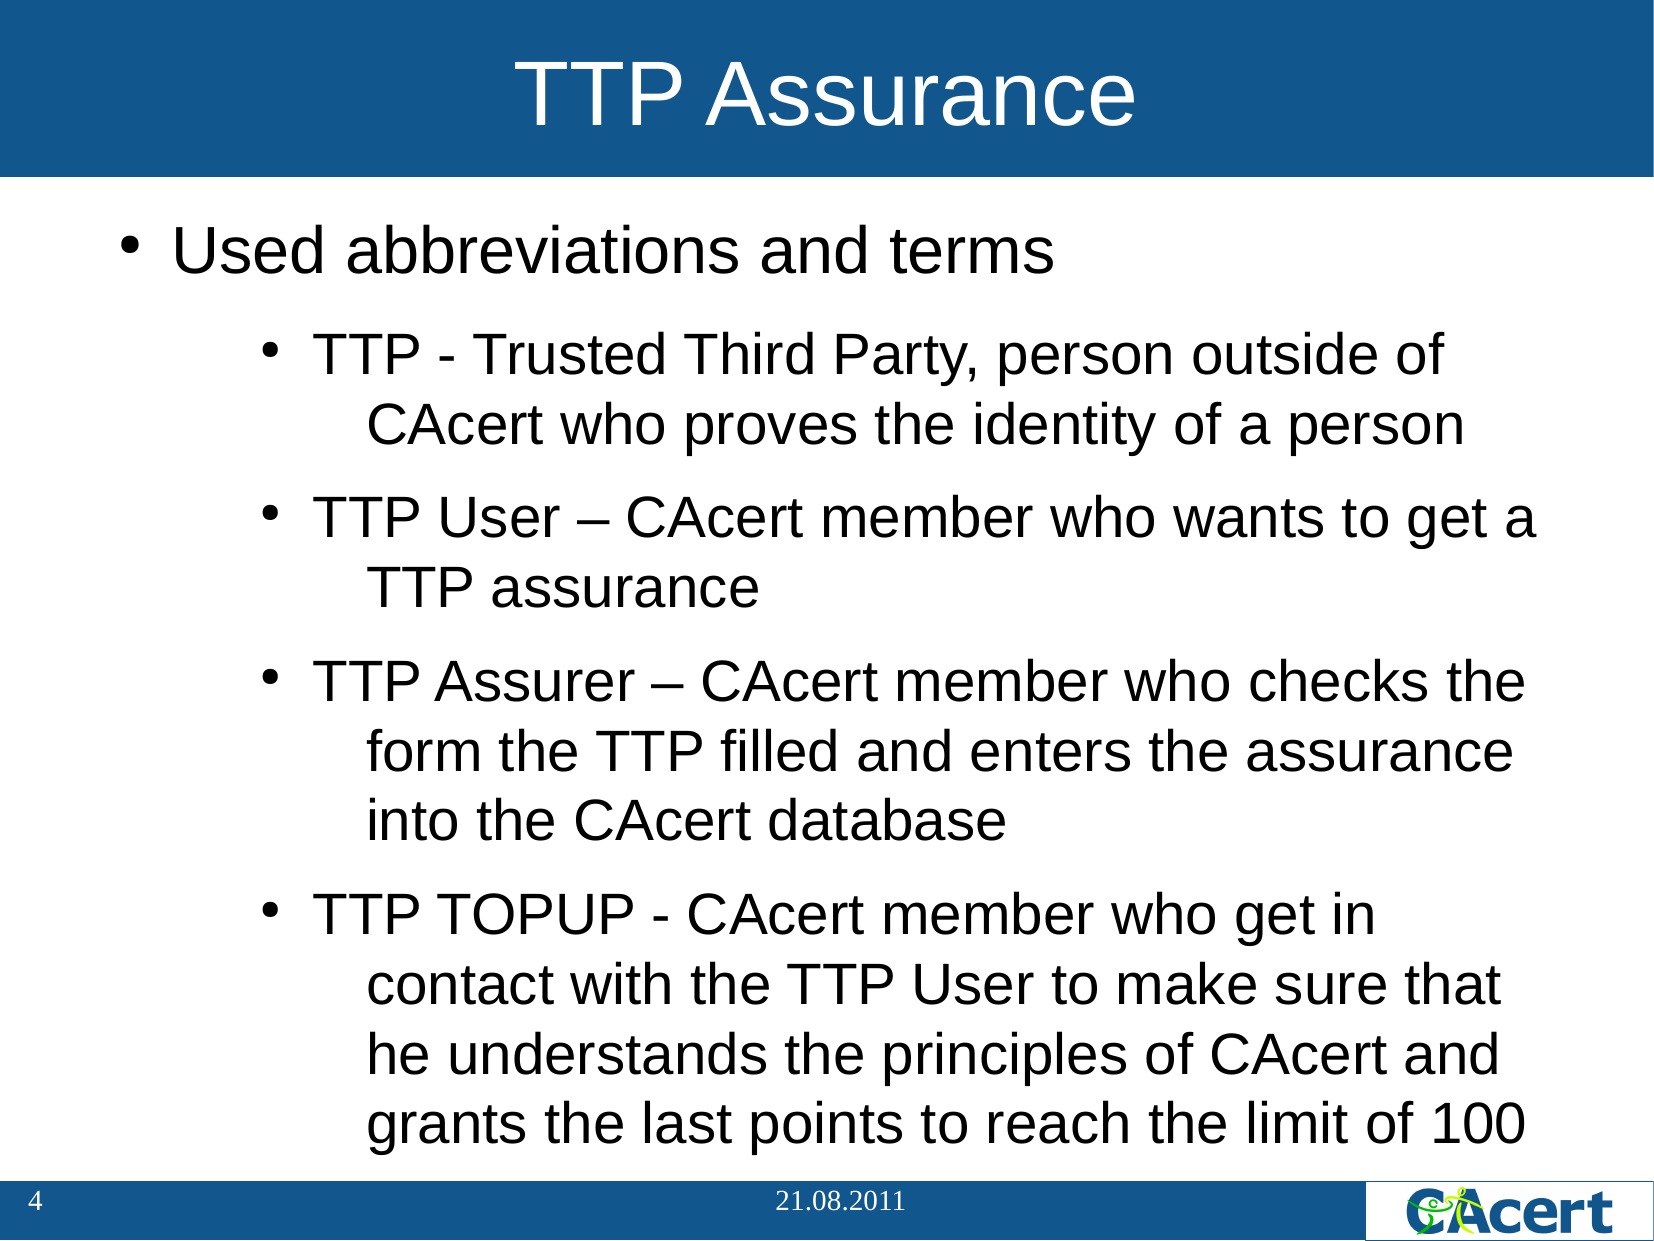

# TTP Assurance
Used abbreviations and terms
TTP - Trusted Third Party, person outside of CAcert who proves the identity of a person
TTP User – CAcert member who wants to get a TTP assurance
TTP Assurer – CAcert member who checks the form the TTP filled and enters the assurance into the CAcert database
TTP TOPUP - CAcert member who get in contact with the TTP User to make sure that he understands the principles of CAcert and grants the last points to reach the limit of 100
21.08.2011